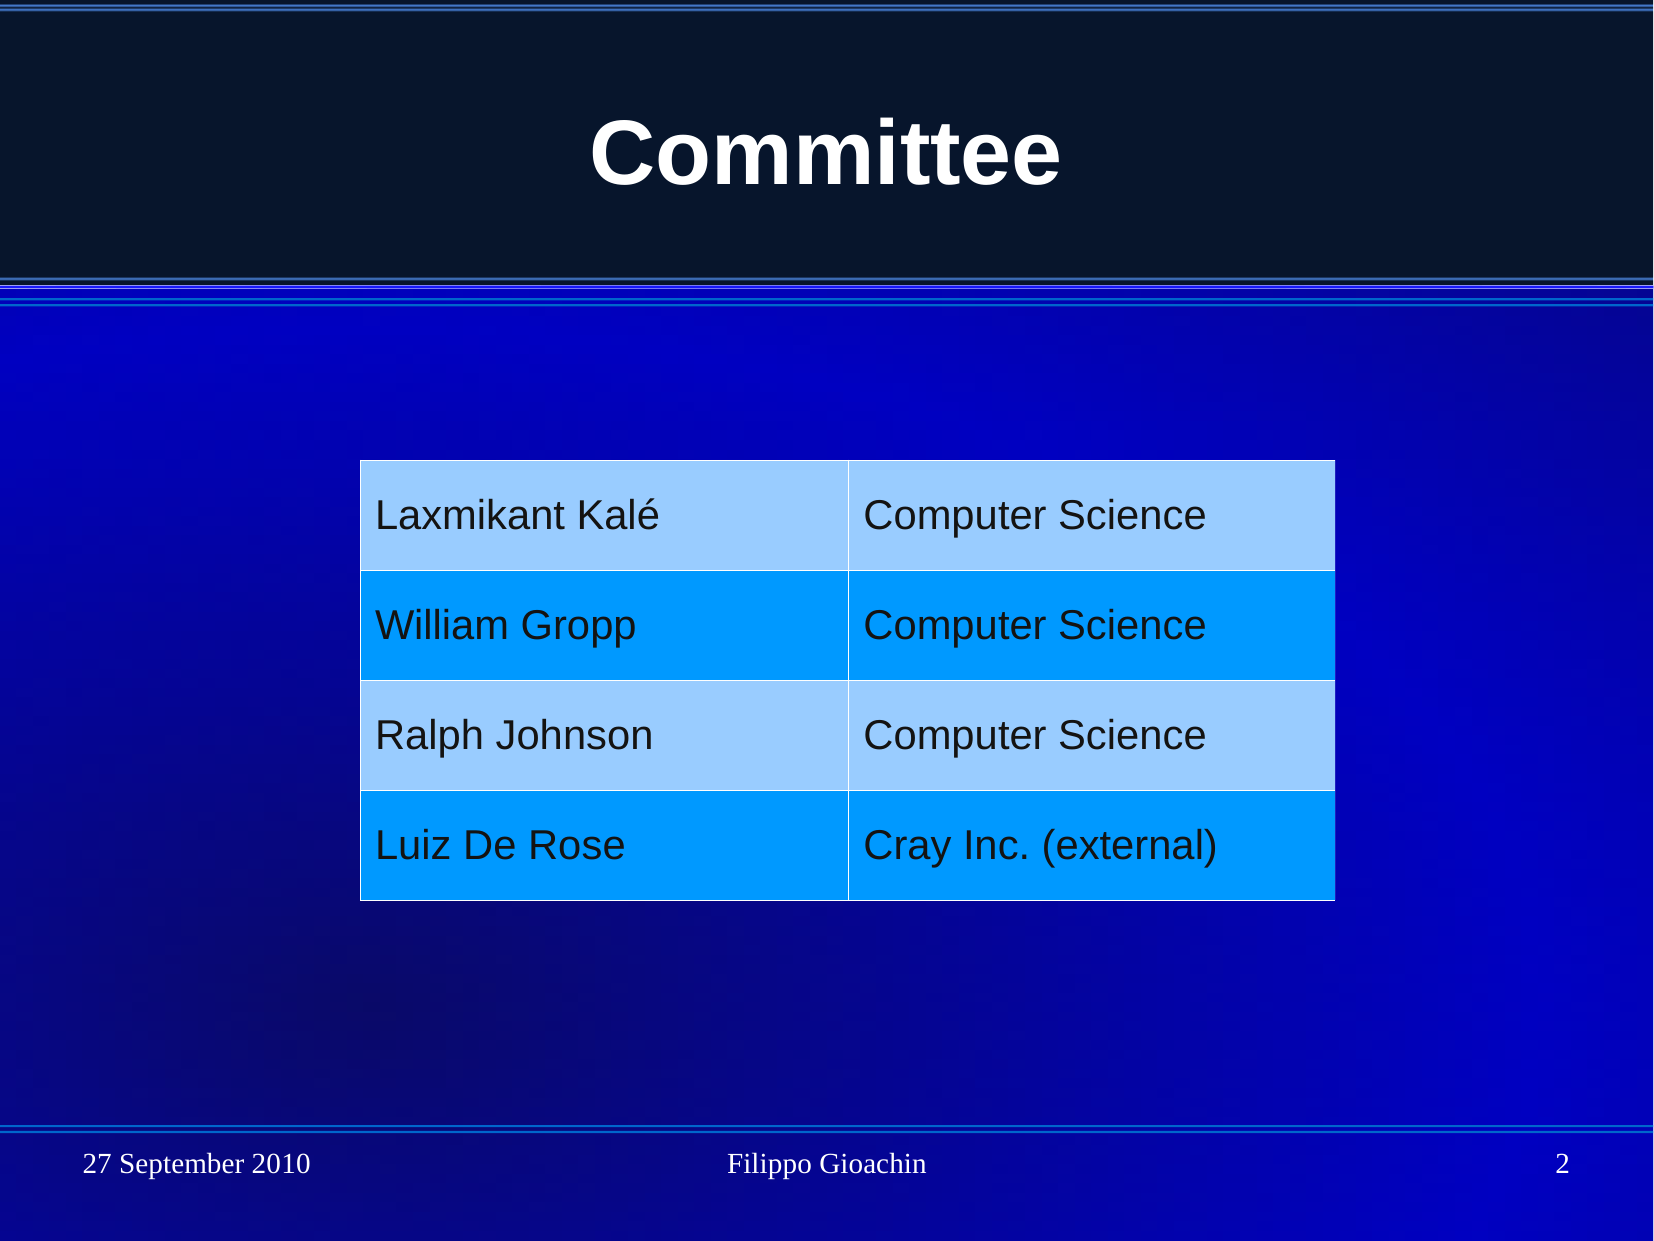

# Committee
27 September 2010
Filippo Gioachin
2